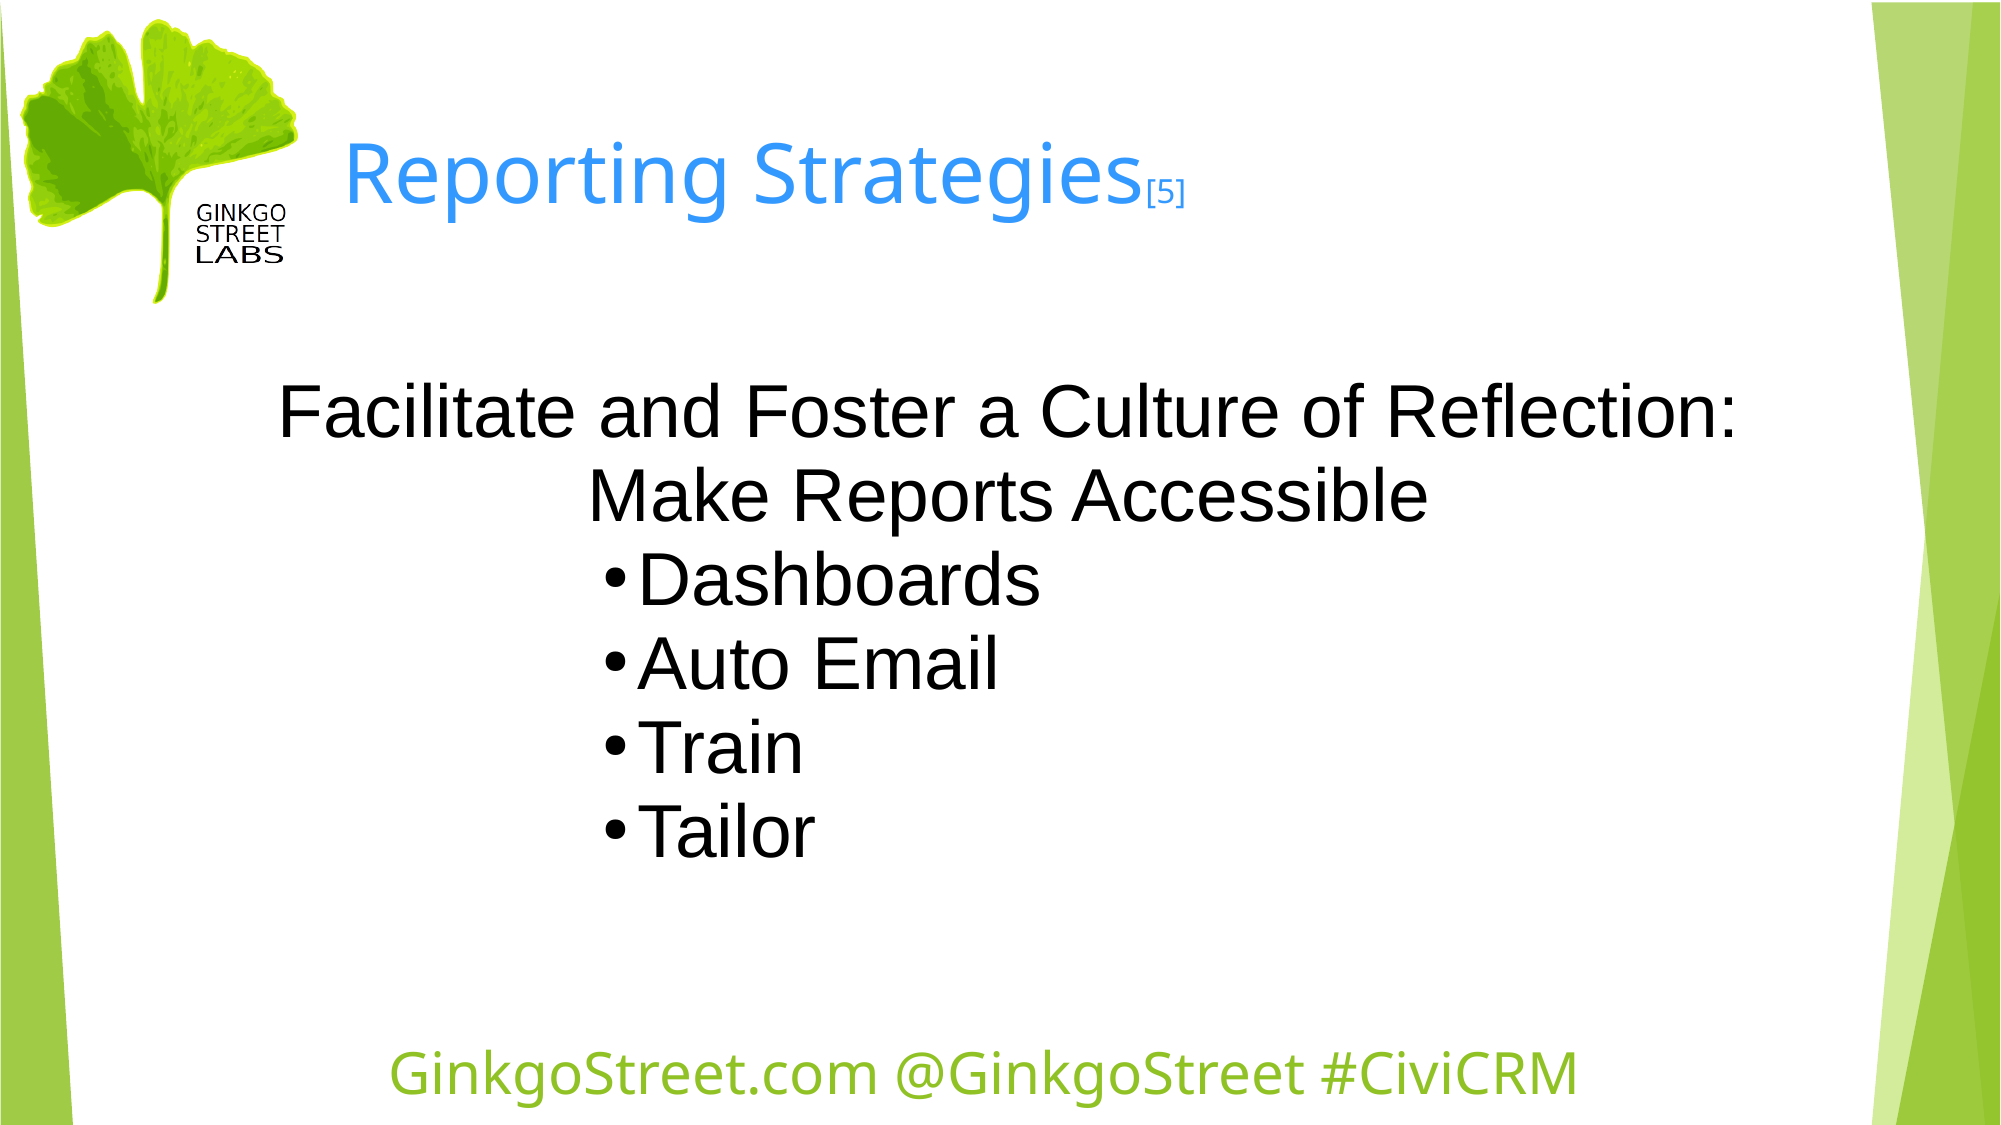

# Reporting Strategies[5]
Facilitate and Foster a Culture of Reflection:
Make Reports Accessible
Dashboards
Auto Email
Train
Tailor